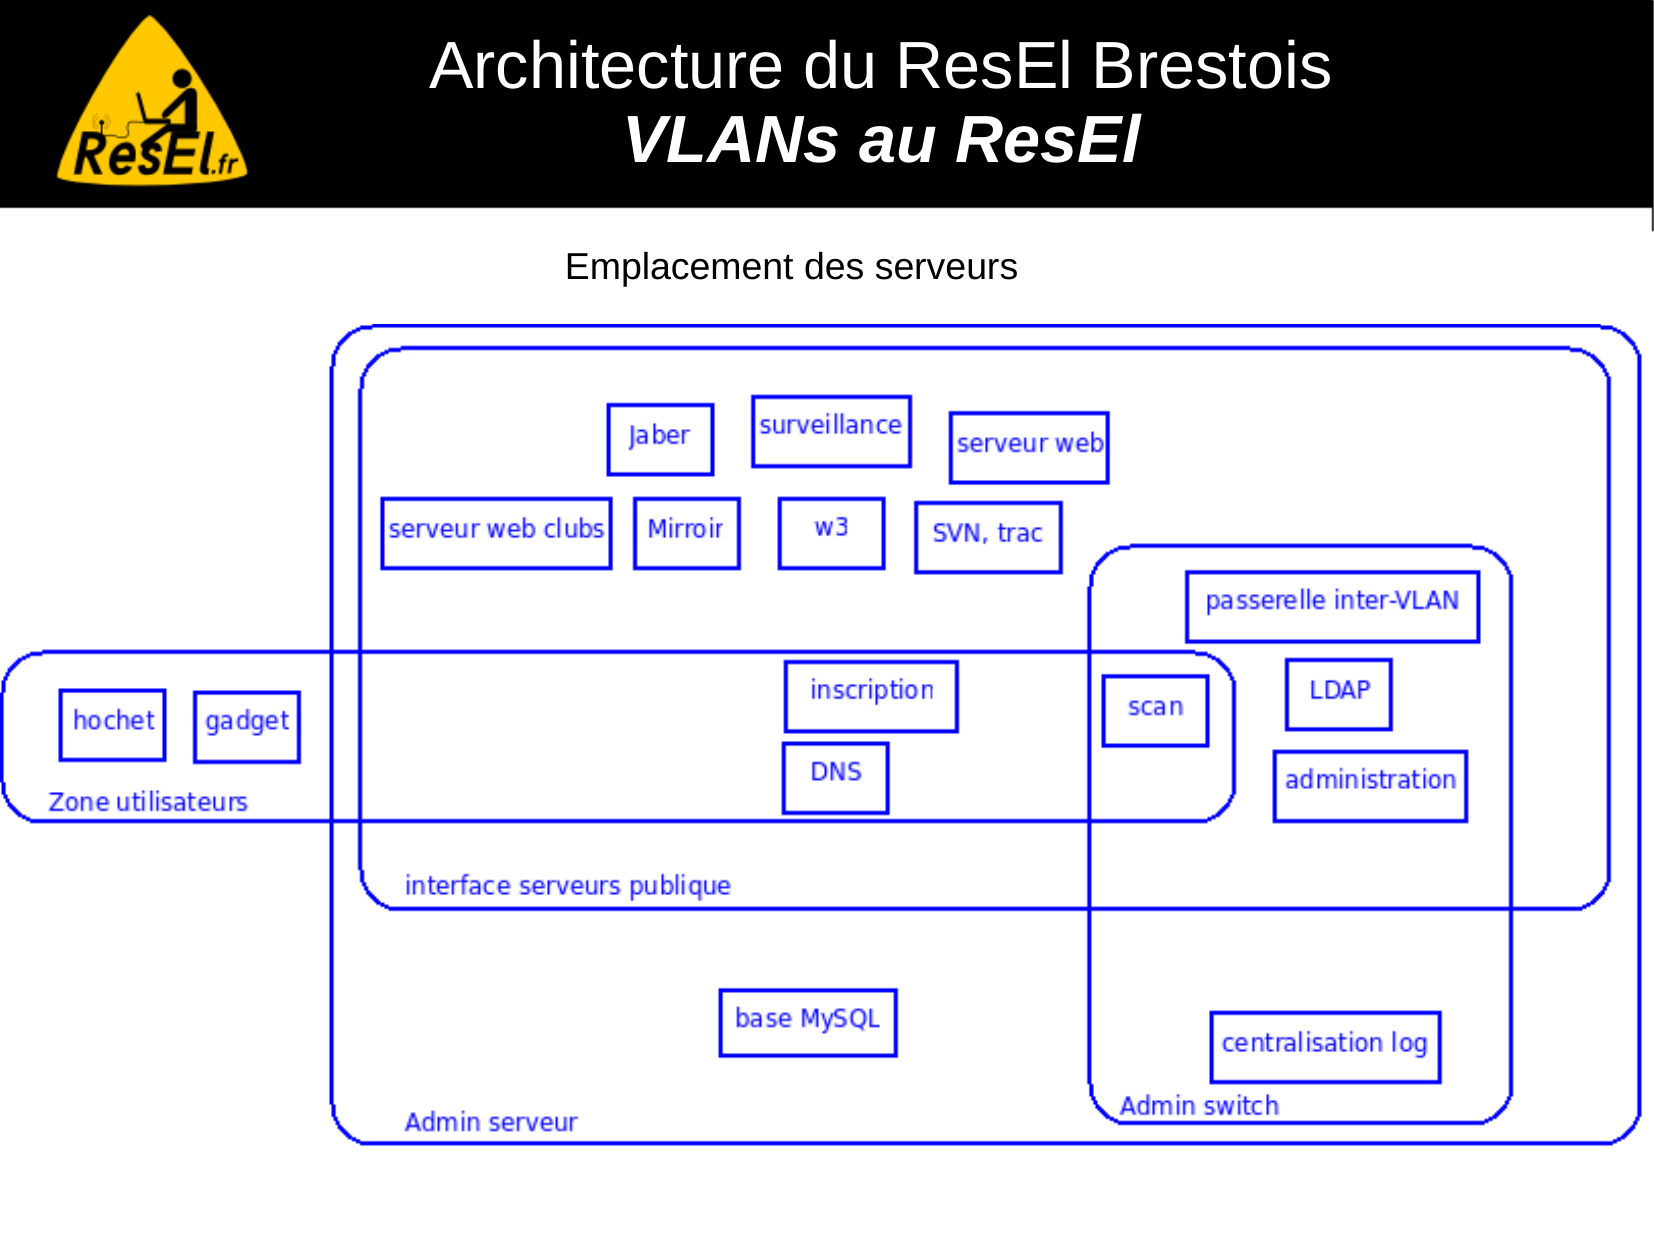

Architecture du ResEl Brestois
VLANs au ResEl
Emplacement des serveurs